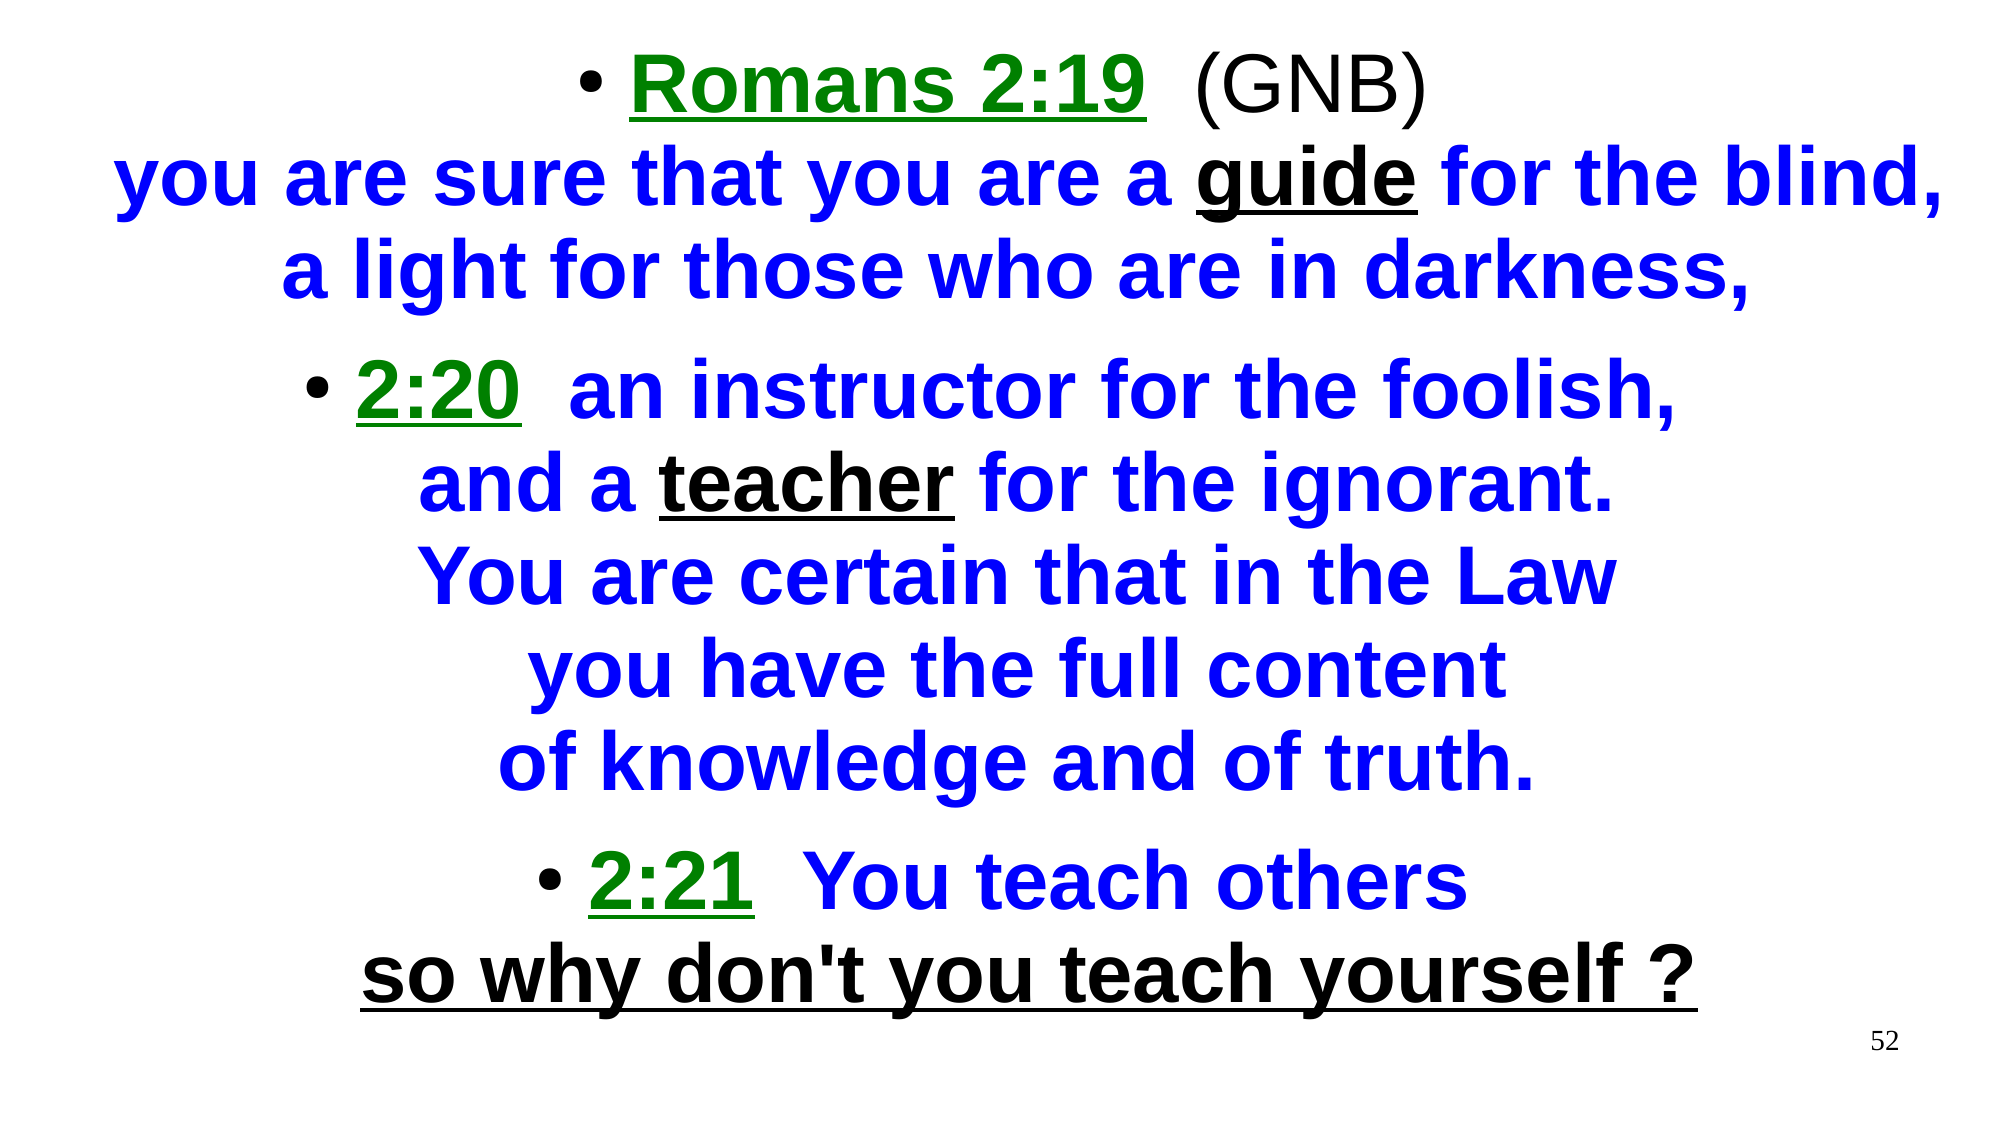

# Romans 2:19 (GNB) you are sure that you are a guide for the blind, a light for those who are in darkness,
2:20 an instructor for the foolish,
and a teacher for the ignorant.
You are certain that in the Law
you have the full content
of knowledge and of truth.
2:21 You teach others
so why don't you teach yourself ?
52